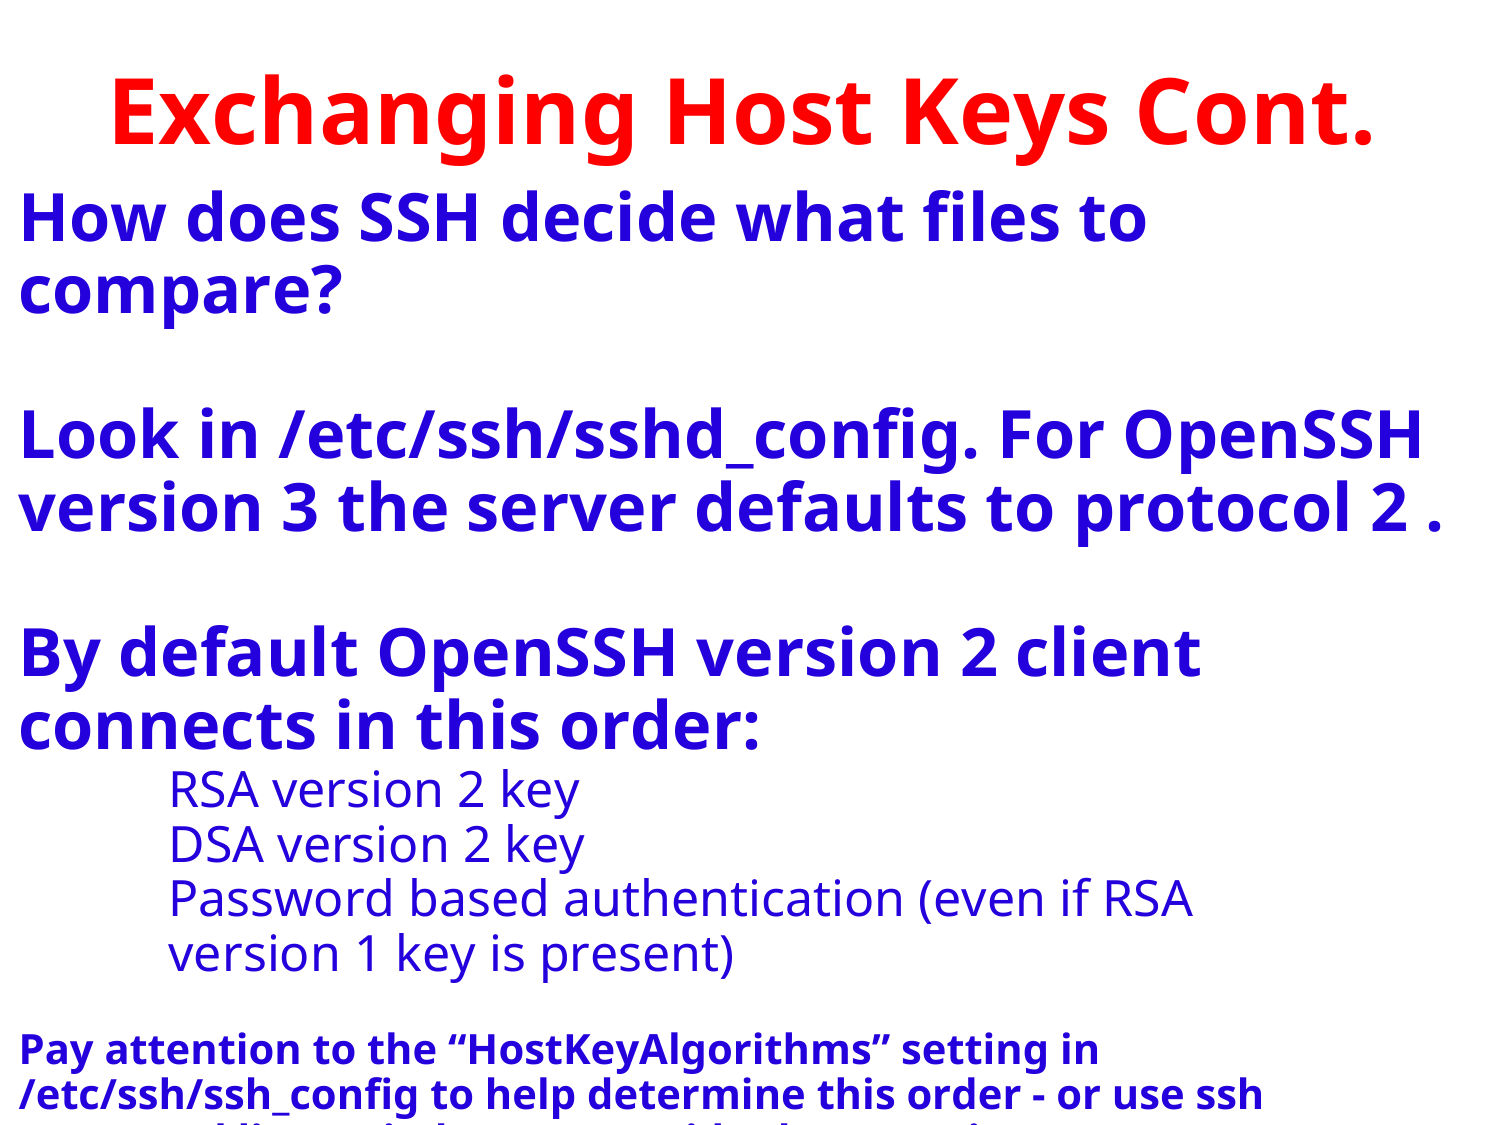

# Exchanging Host Keys Cont.
How does SSH decide what files to compare?
Look in /etc/ssh/sshd_config. For OpenSSH version 3 the server defaults to protocol 2 .
By default OpenSSH version 2 client connects in this order:
	RSA version 2 key
	DSA version 2 key
	Password based authentication (even if RSA
	version 1 key is present)
Pay attention to the “HostKeyAlgorithms” setting in /etc/ssh/ssh_config to help determine this order - or use ssh command line switches to override these settings.